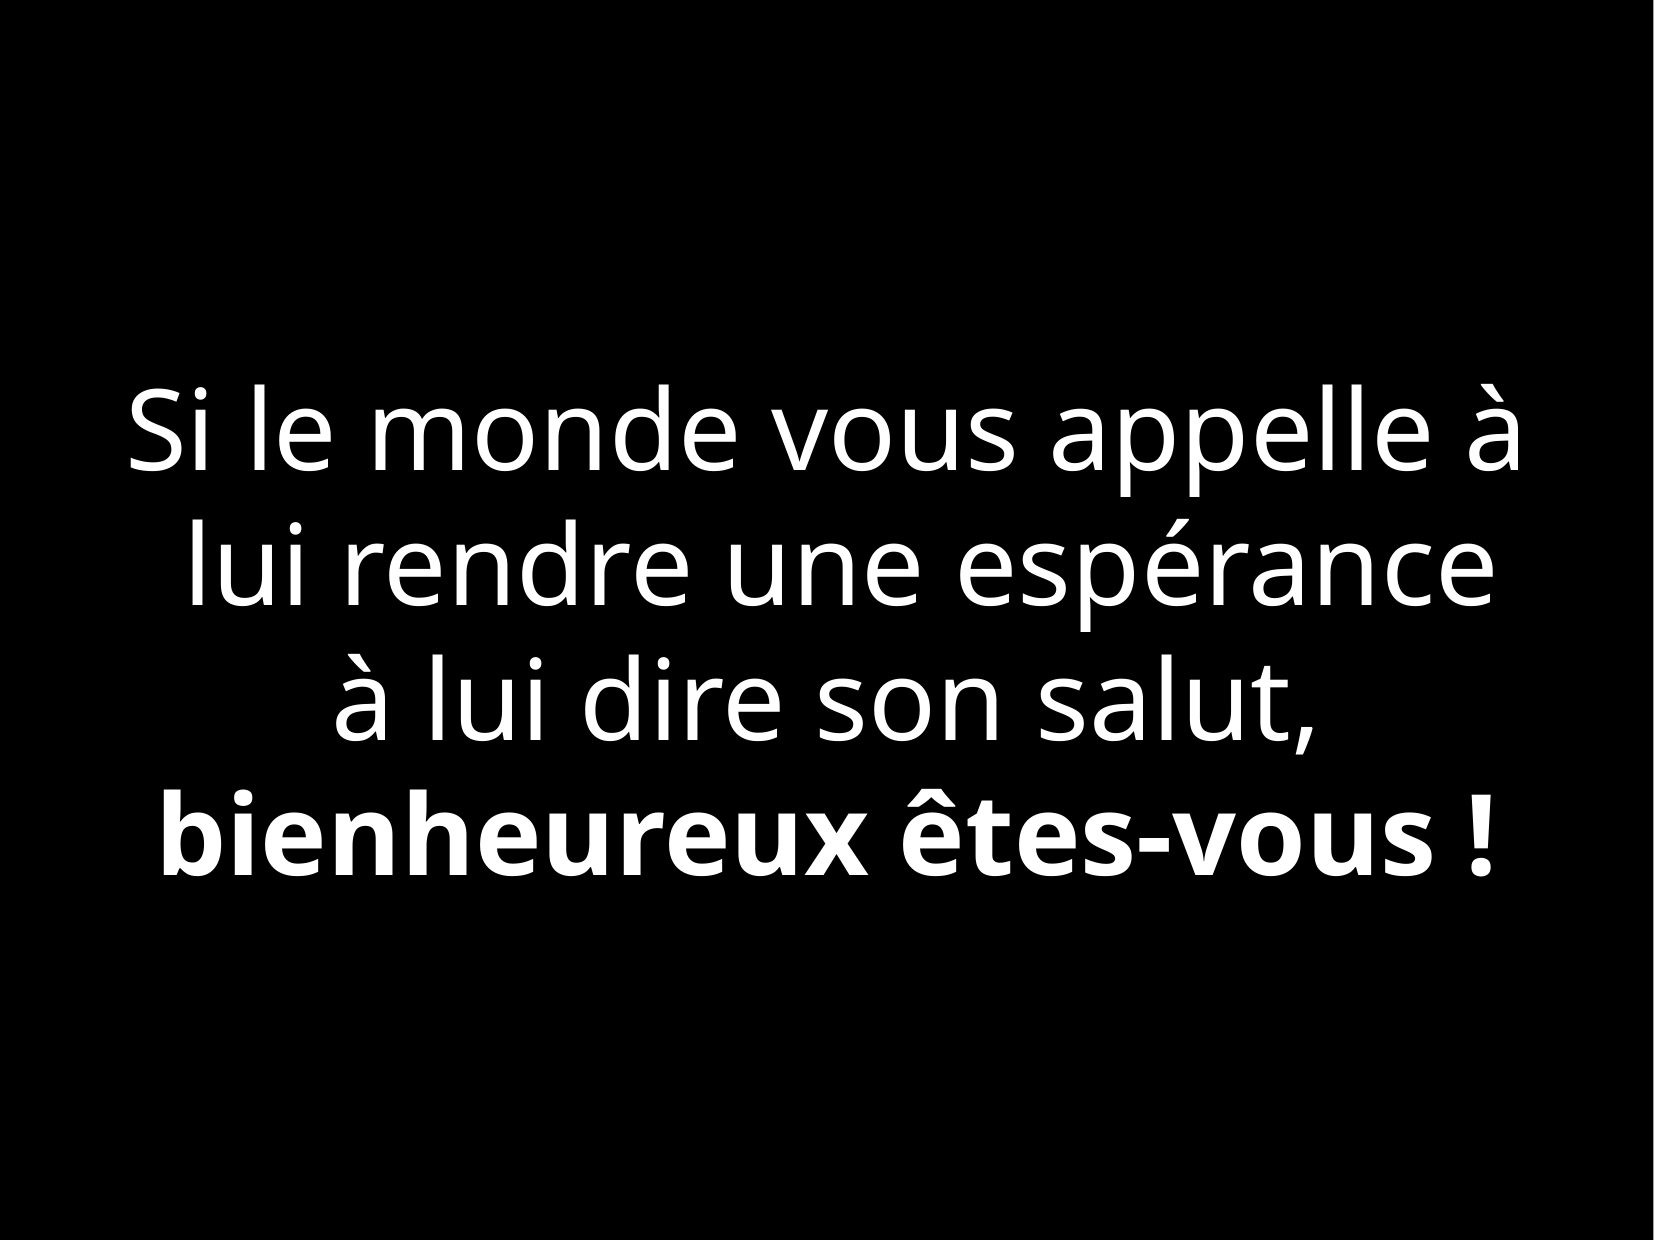

Si le monde vous appelle à
 lui rendre une espérance
à lui dire son salut, bienheureux êtes-vous !